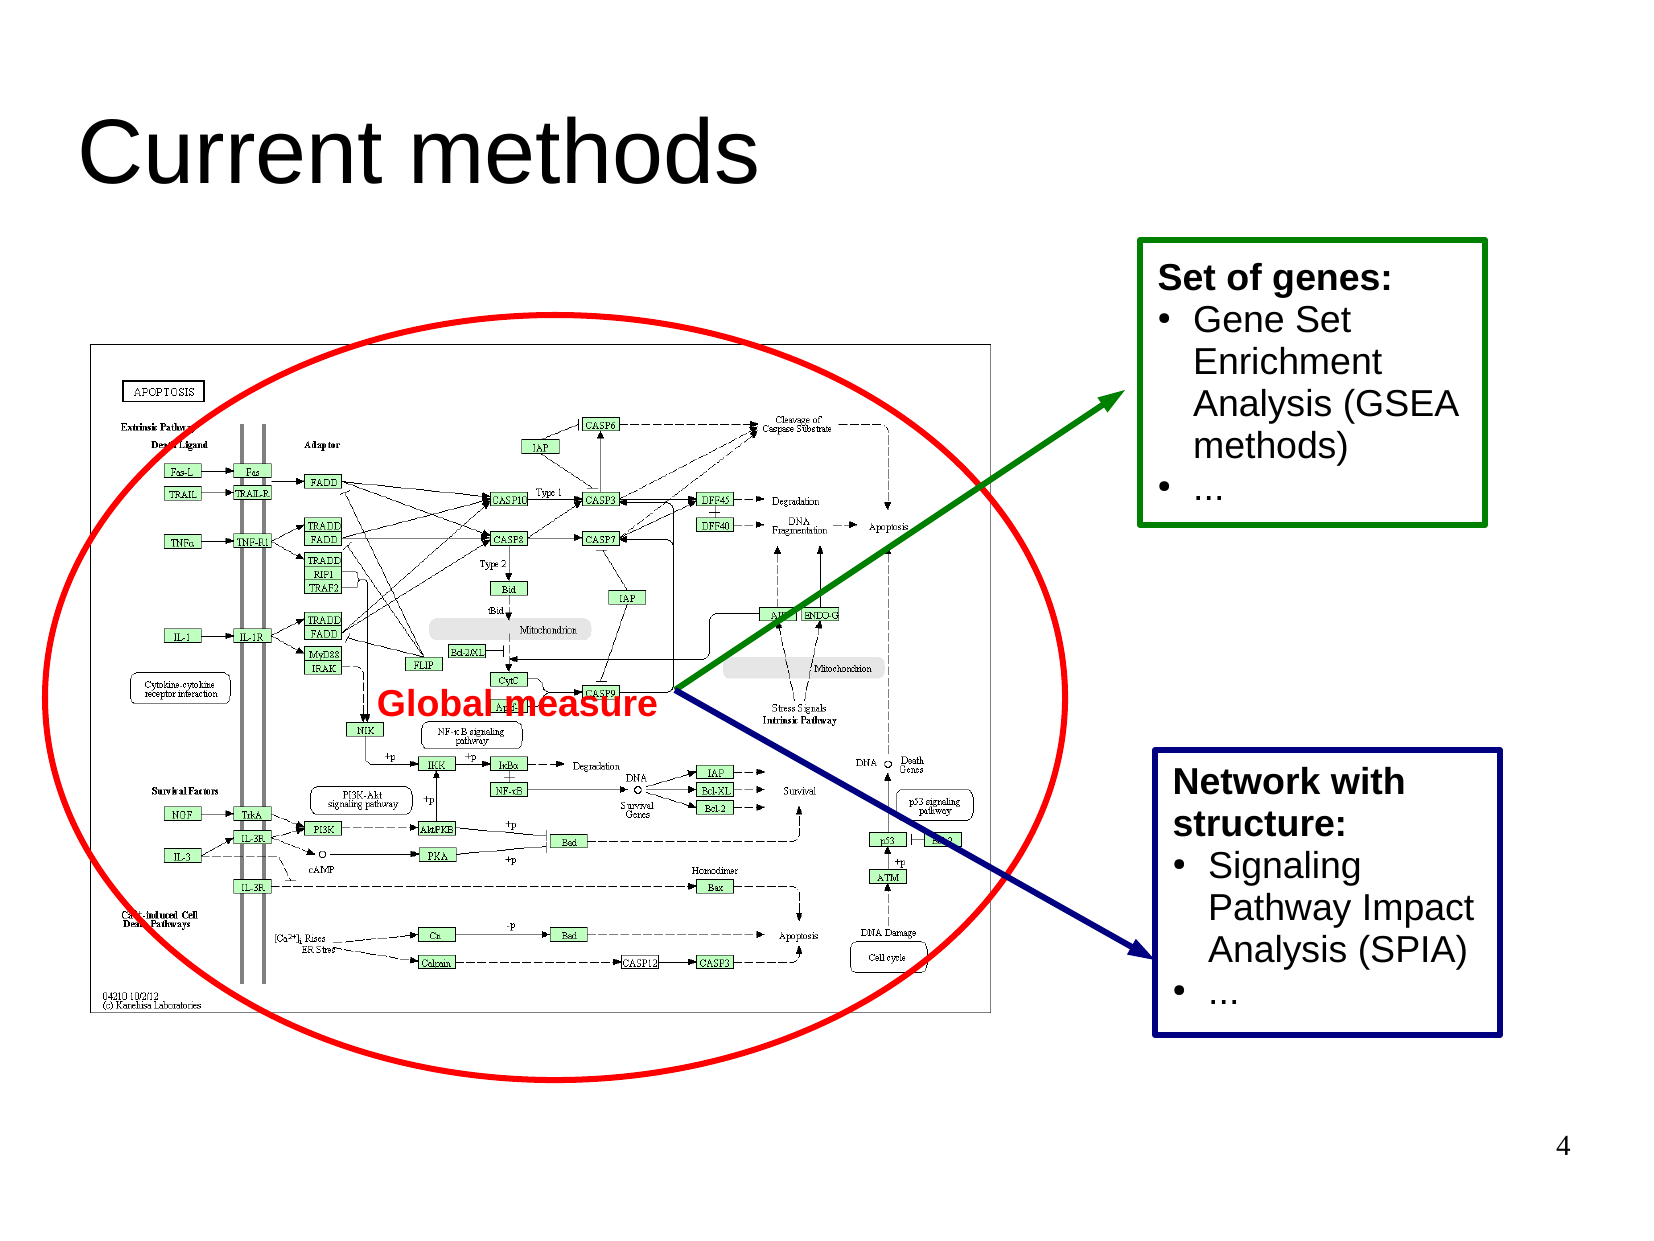

Current methods
Set of genes:
Gene Set Enrichment Analysis (GSEA methods)
...
Global measure
Network with structure:
Signaling Pathway Impact Analysis (SPIA)
...
4